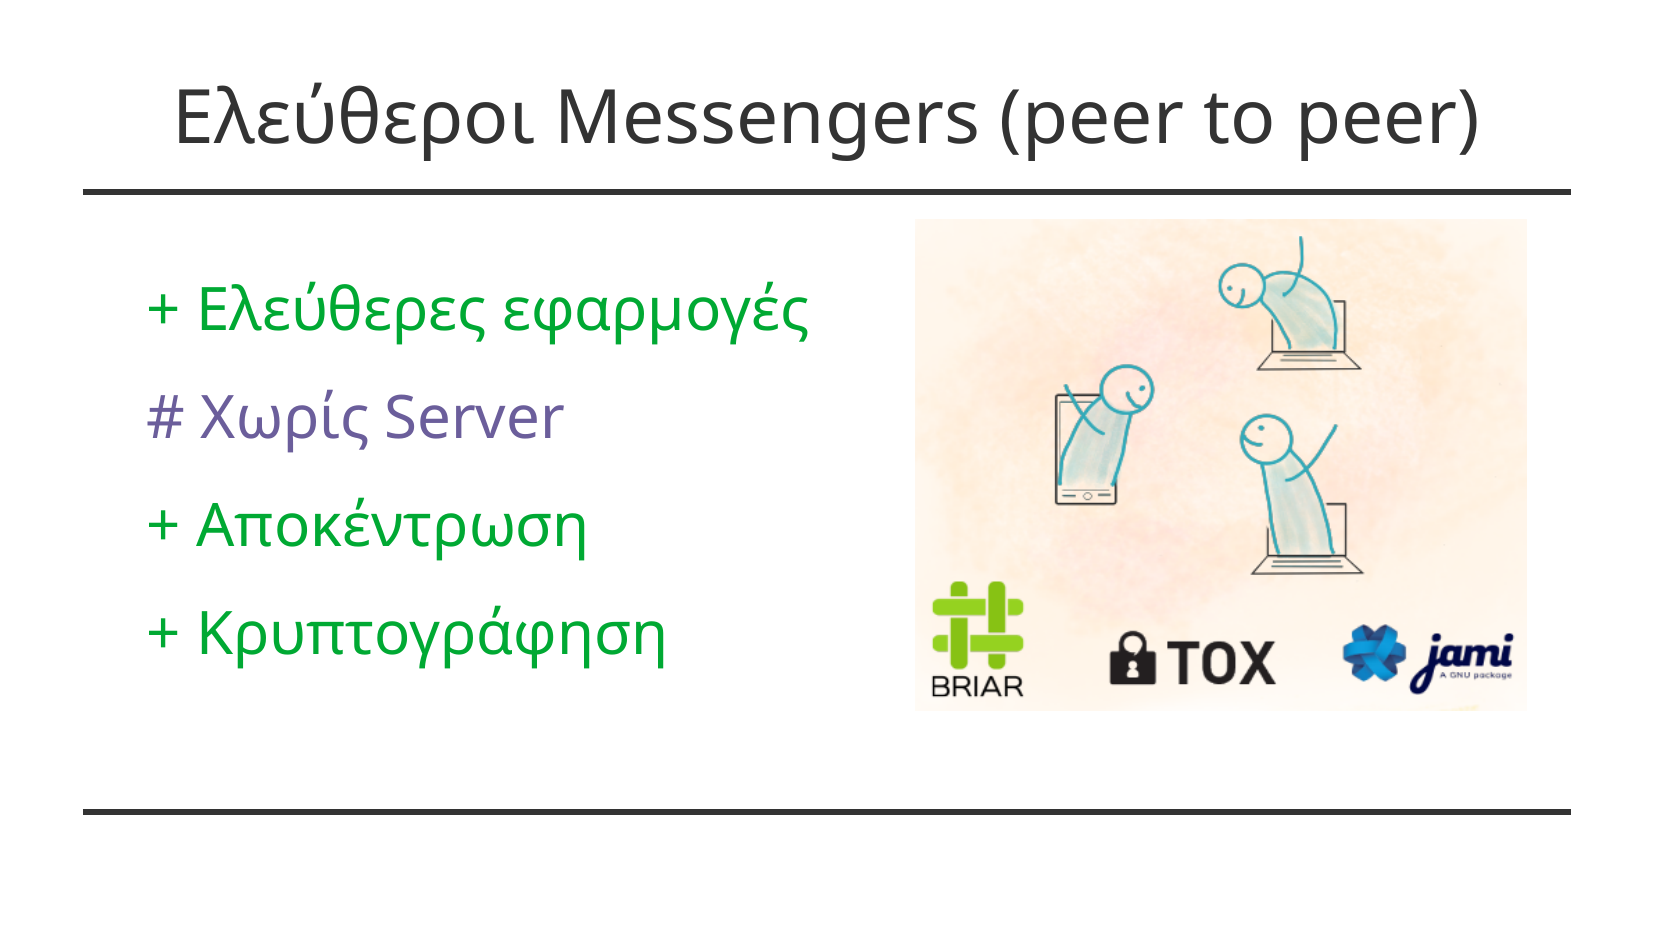

# Ελεύθεροι Messengers (peer to peer)
+ Ελεύθερες εφαρμογές
# Χωρίς Server
+ Αποκέντρωση
+ Κρυπτογράφηση